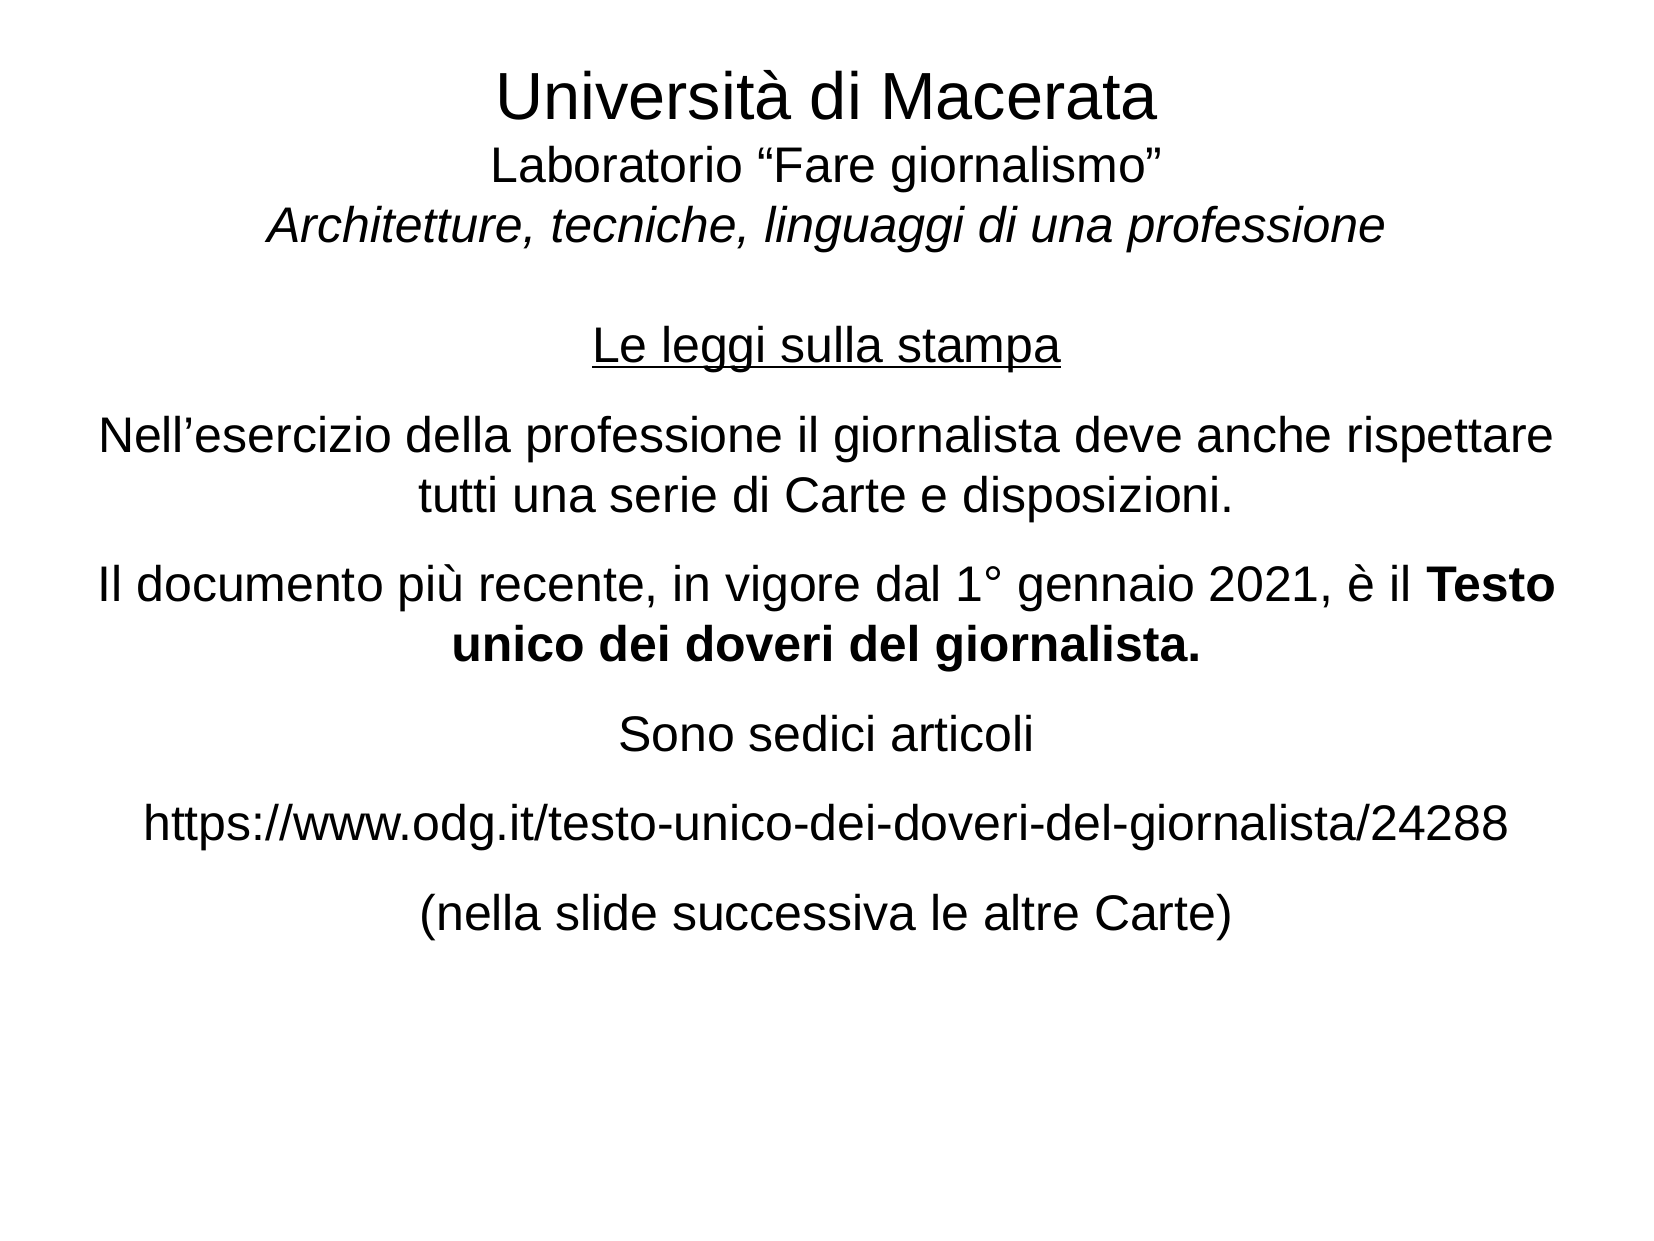

# Università di Macerata Laboratorio “Fare giornalismo” Architetture, tecniche, linguaggi di una professione
Le leggi sulla stampa
Nell’esercizio della professione il giornalista deve anche rispettare tutti una serie di Carte e disposizioni.
Il documento più recente, in vigore dal 1° gennaio 2021, è il Testo unico dei doveri del giornalista.
Sono sedici articoli
https://www.odg.it/testo-unico-dei-doveri-del-giornalista/24288
(nella slide successiva le altre Carte)